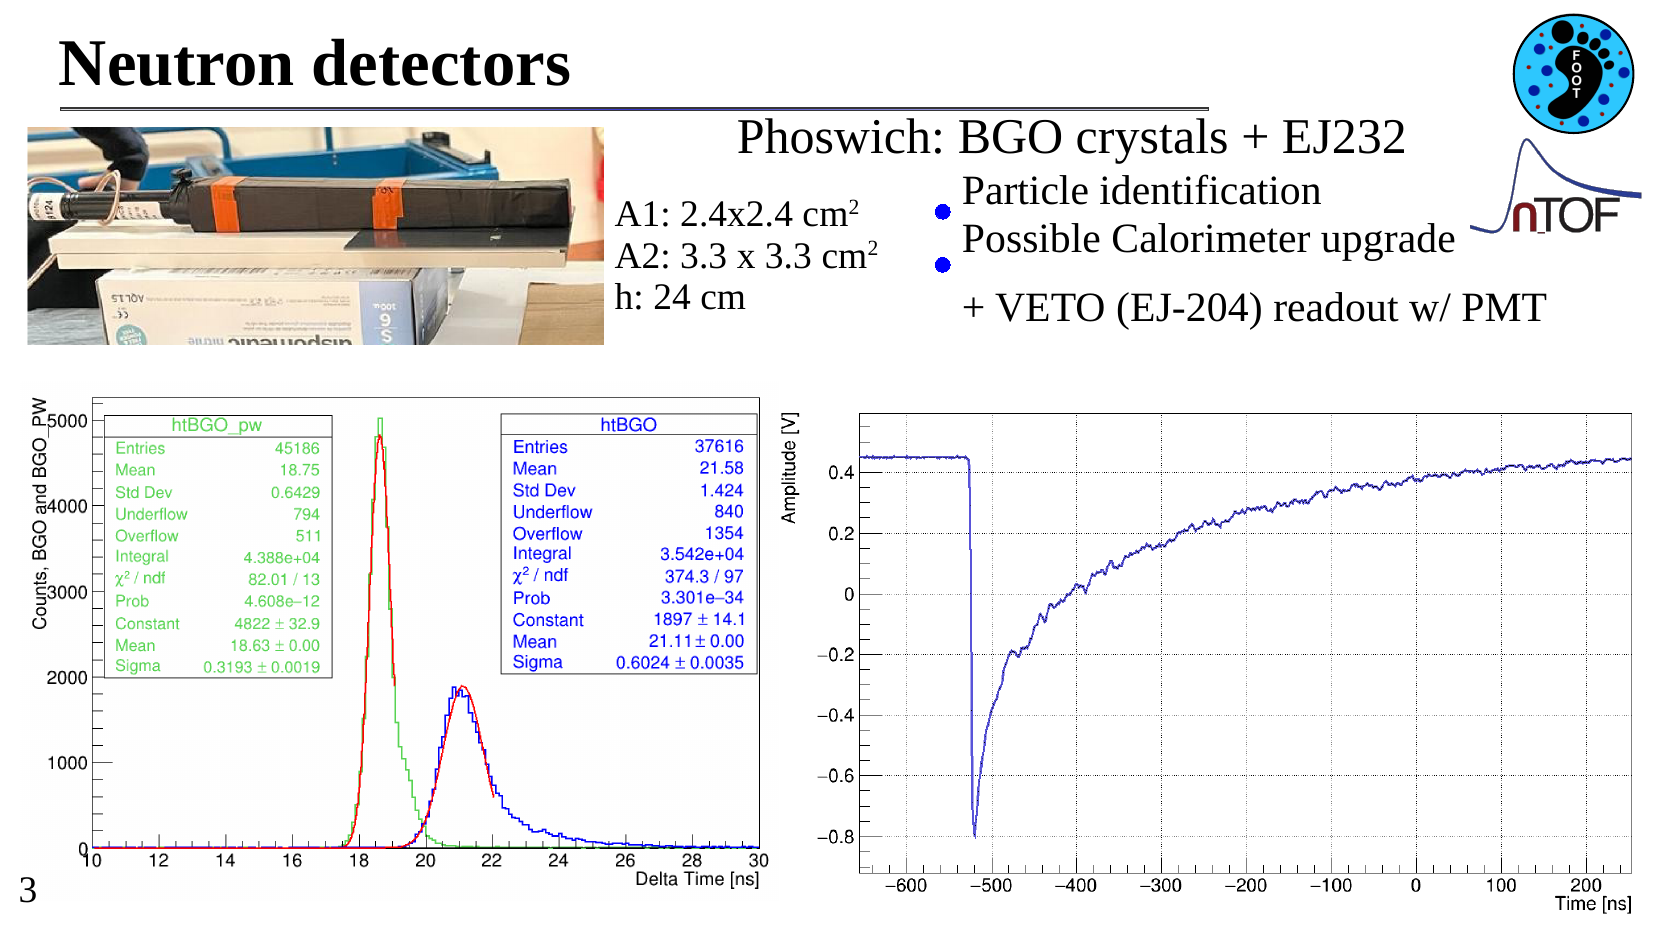

Neutron detectors
Phoswich: BGO crystals + EJ232
			Particle identification
			Possible Calorimeter upgrade
			+ VETO (EJ-204) readout w/ PMT
A1: 2.4x2.4 cm2
A2: 3.3 x 3.3 cm2
h: 24 cm
3